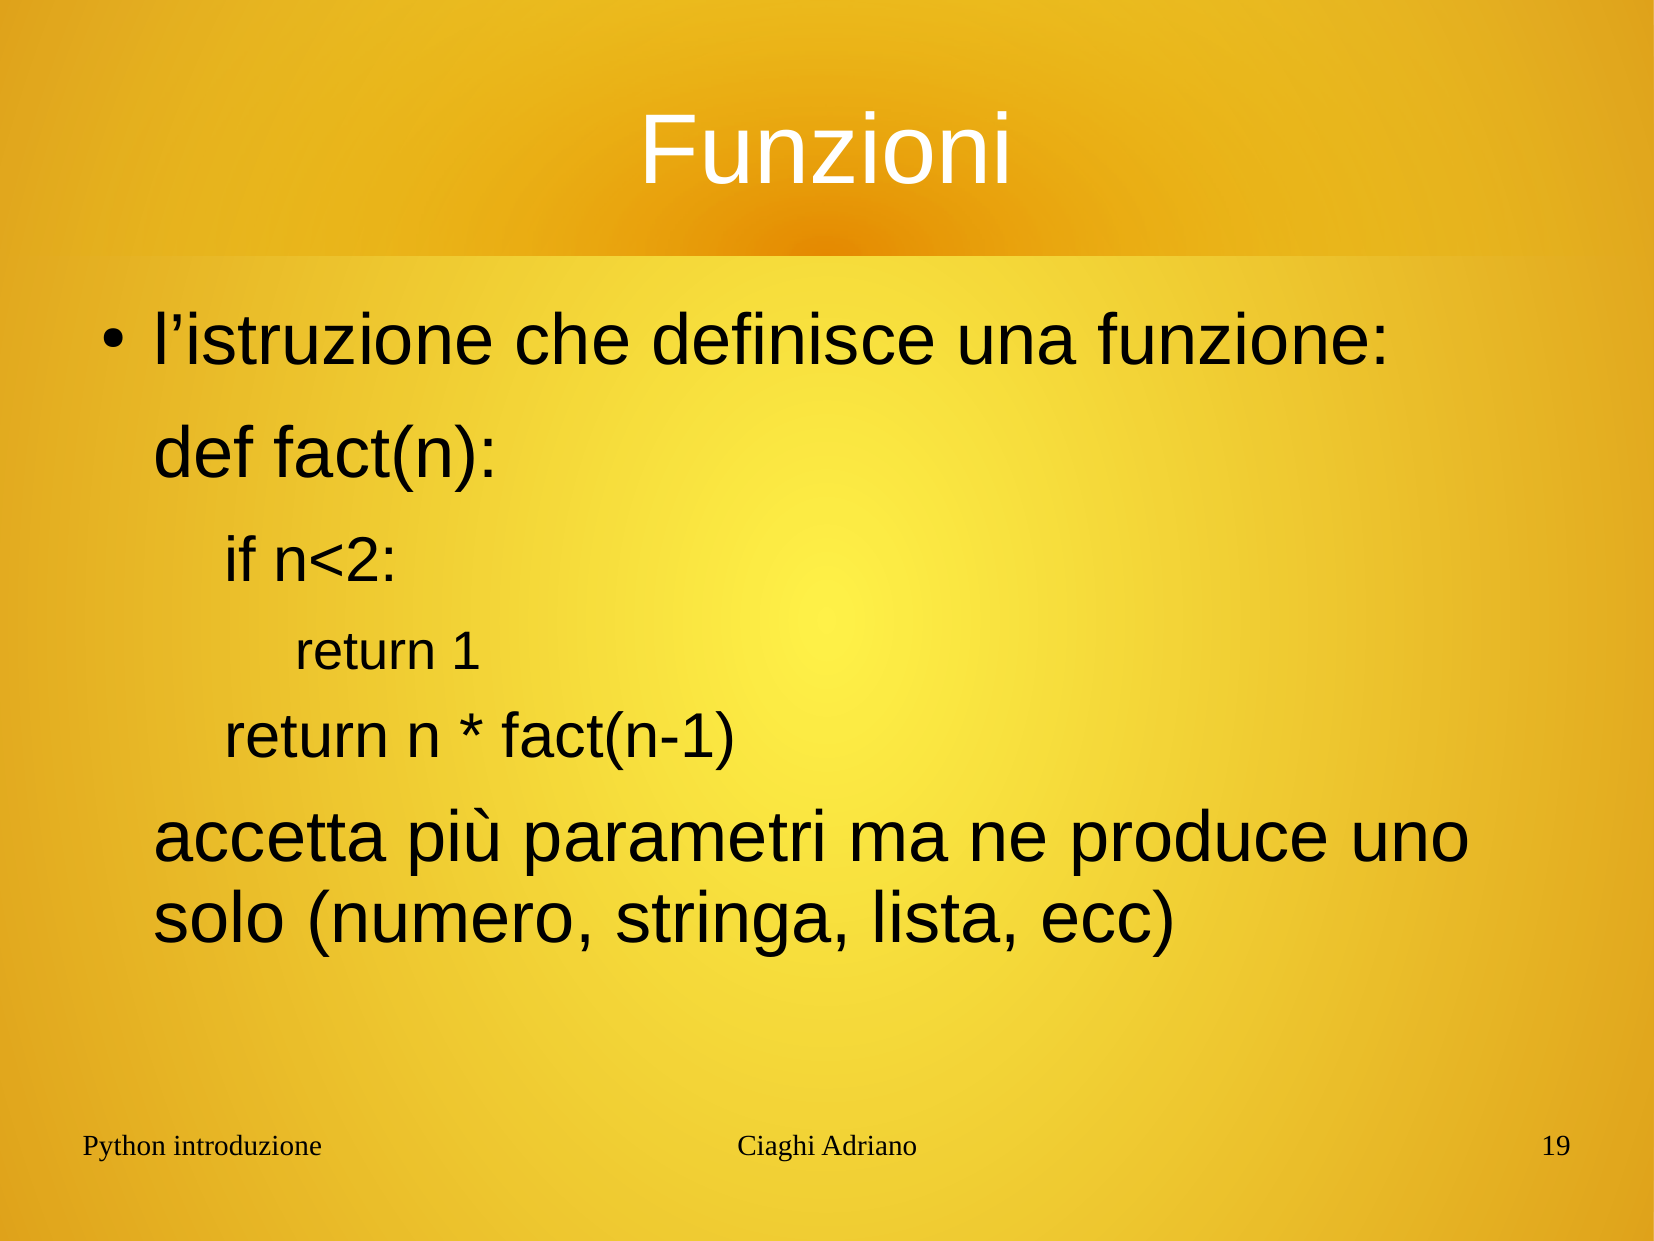

# Funzioni
l’istruzione che definisce una funzione:
def fact(n):
if n<2:
return 1
return n * fact(n-1)
accetta più parametri ma ne produce uno solo (numero, stringa, lista, ecc)
Python introduzione
Ciaghi Adriano
19